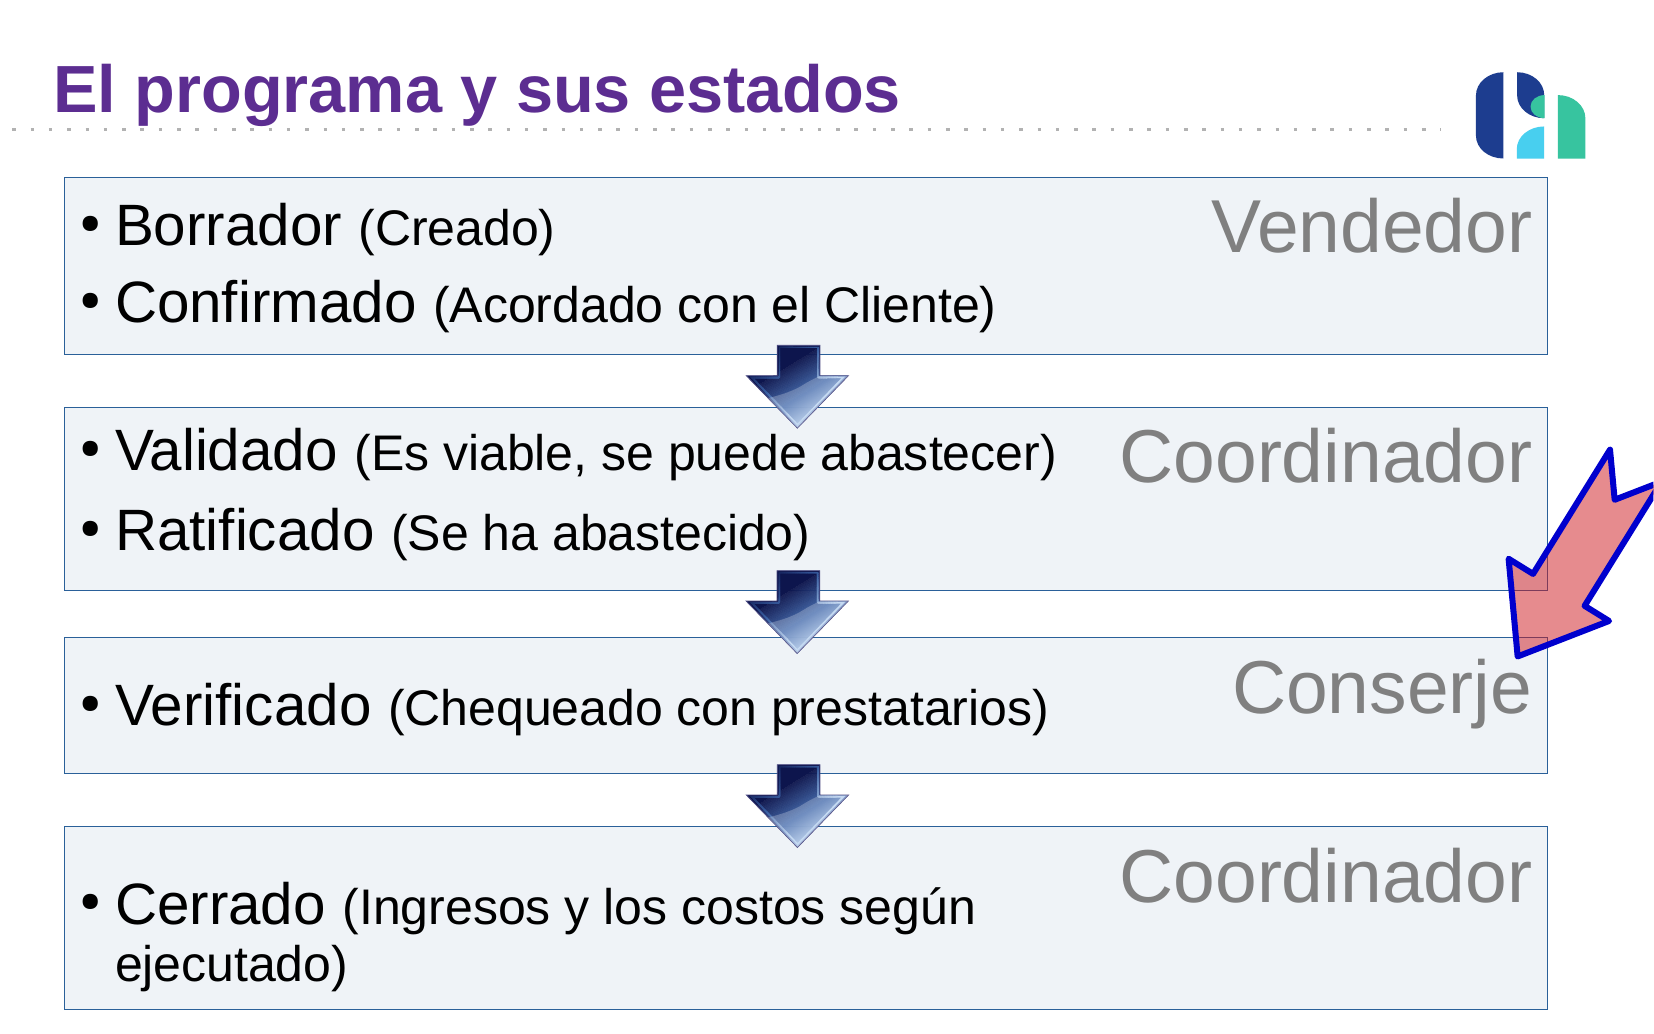

El programa y sus estados
Vendedor
Borrador (Creado)
Confirmado (Acordado con el Cliente)
Validado (Es viable, se puede abastecer)
Ratificado (Se ha abastecido)
Verificado (Chequeado con prestatarios)
Cerrado (Ingresos y los costos según ejecutado)
Coordinador
Conserje
Coordinador